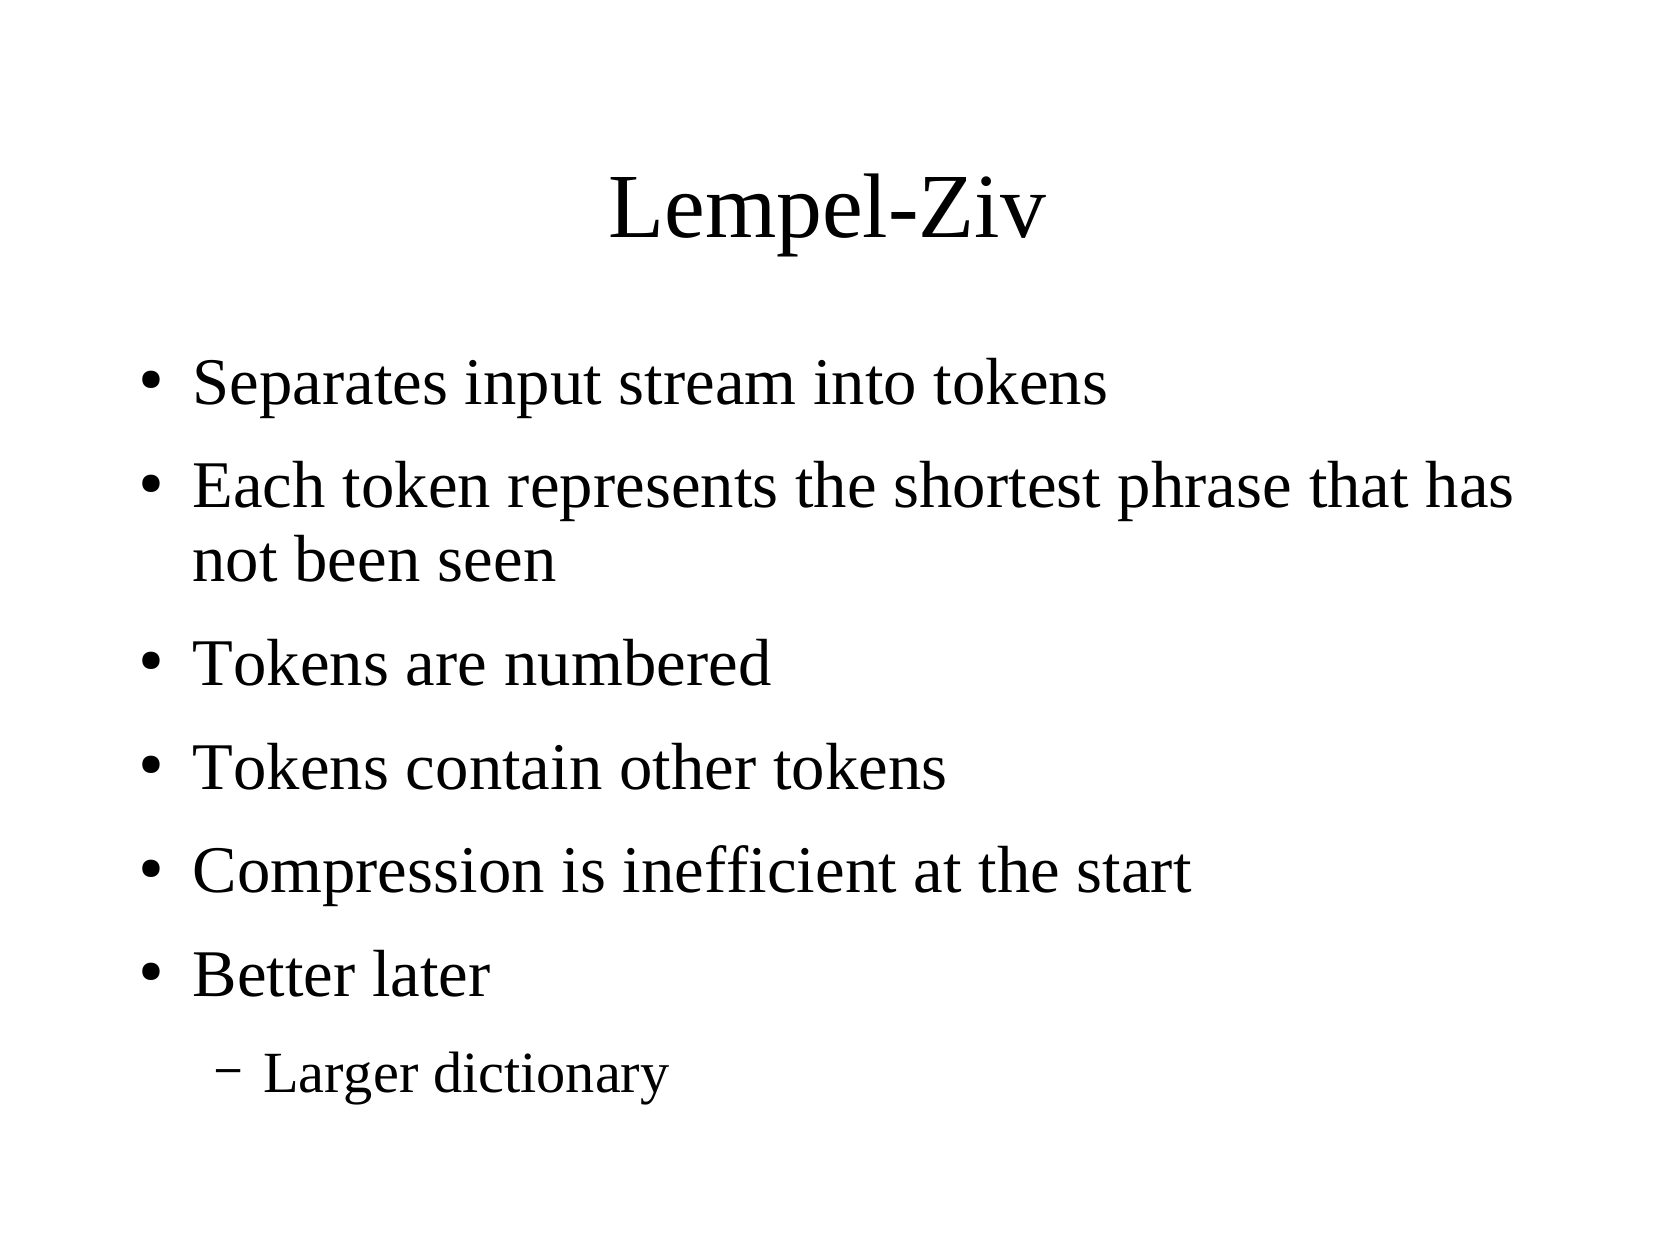

# Lempel-Ziv
Separates input stream into tokens
Each token represents the shortest phrase that has not been seen
Tokens are numbered
Tokens contain other tokens
Compression is inefficient at the start
Better later
Larger dictionary